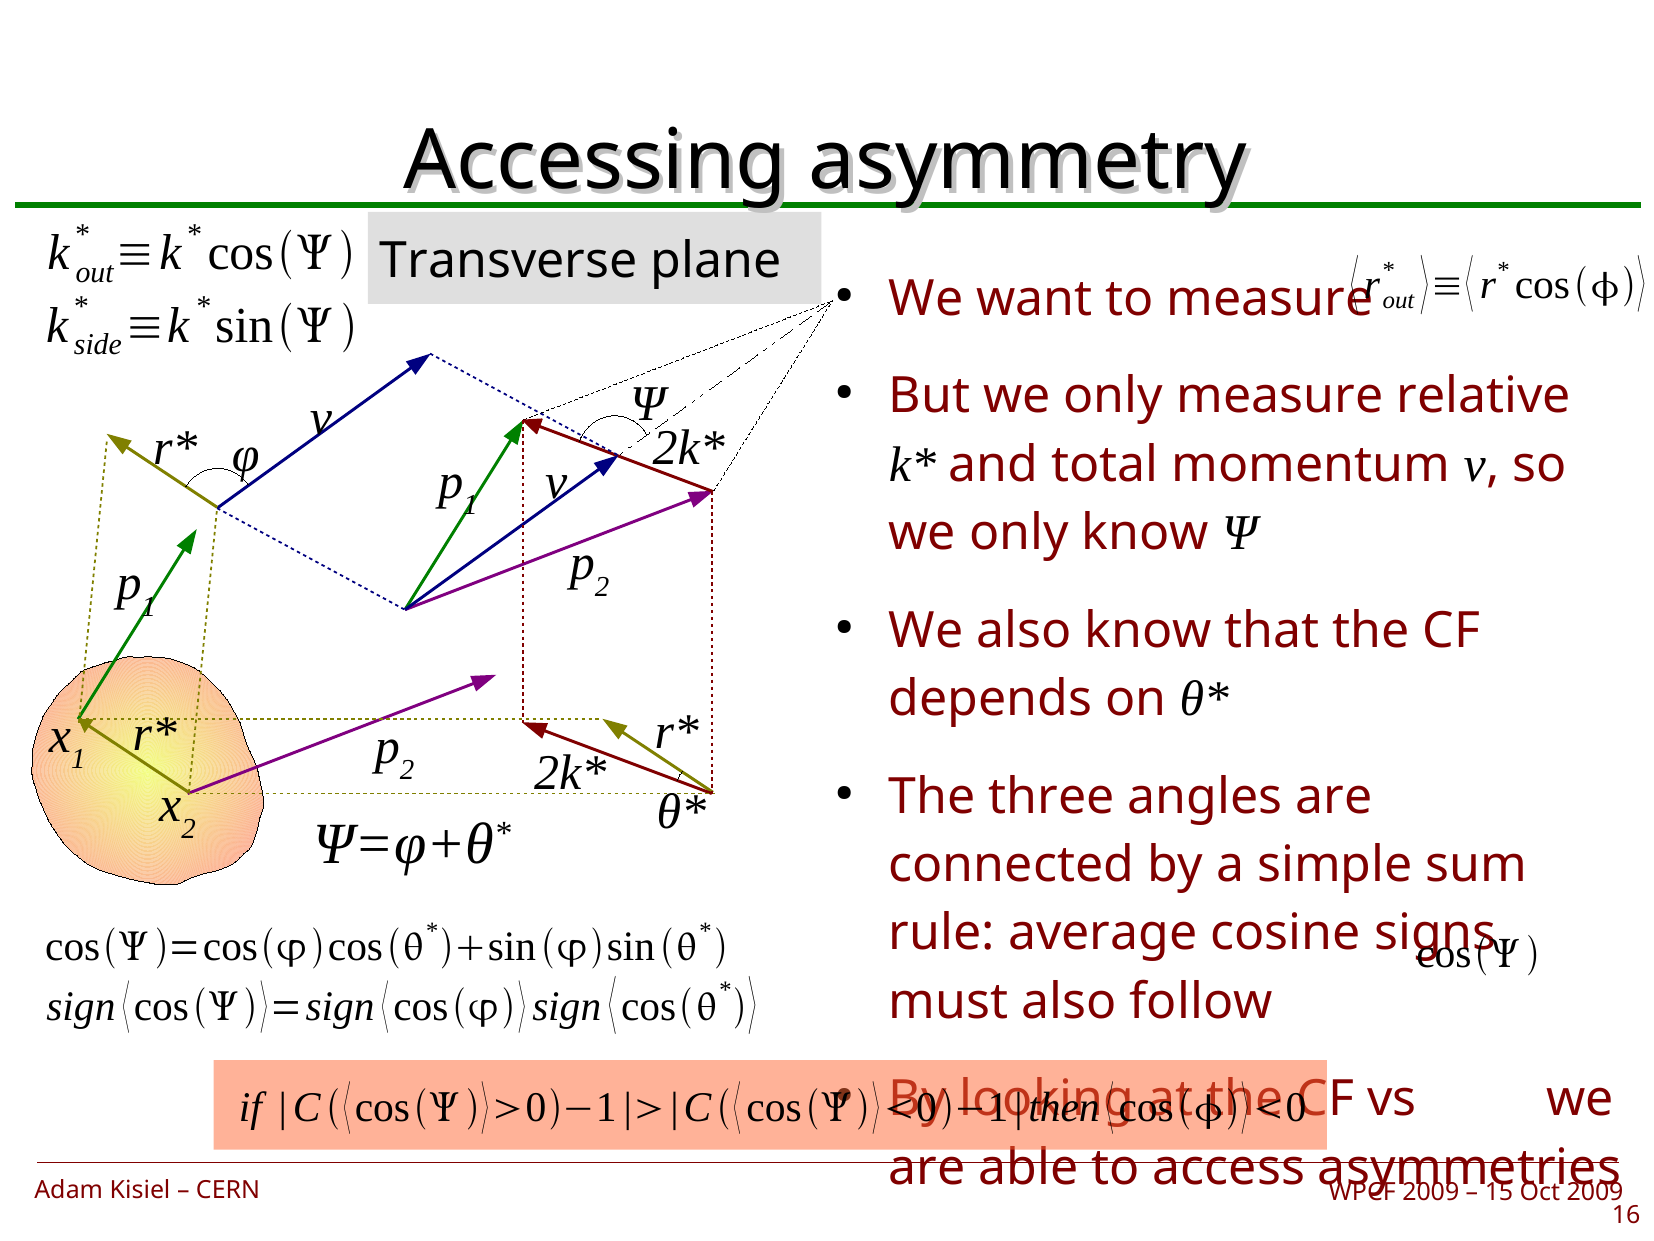

# Accessing asymmetry
We want to measure
But we only measure relative k* and total momentum v, so we only know Ψ
We also know that the CF depends on θ*
The three angles are connected by a simple sum rule: average cosine signs must also follow
By looking at the CF vs we are able to access asymmetries
Transverse plane
Ψ
2k*
p1
v
p2
v
r*
φ
p1
r*
r*
x1
p2
2k*
x2
θ*
Ψ=φ+θ*